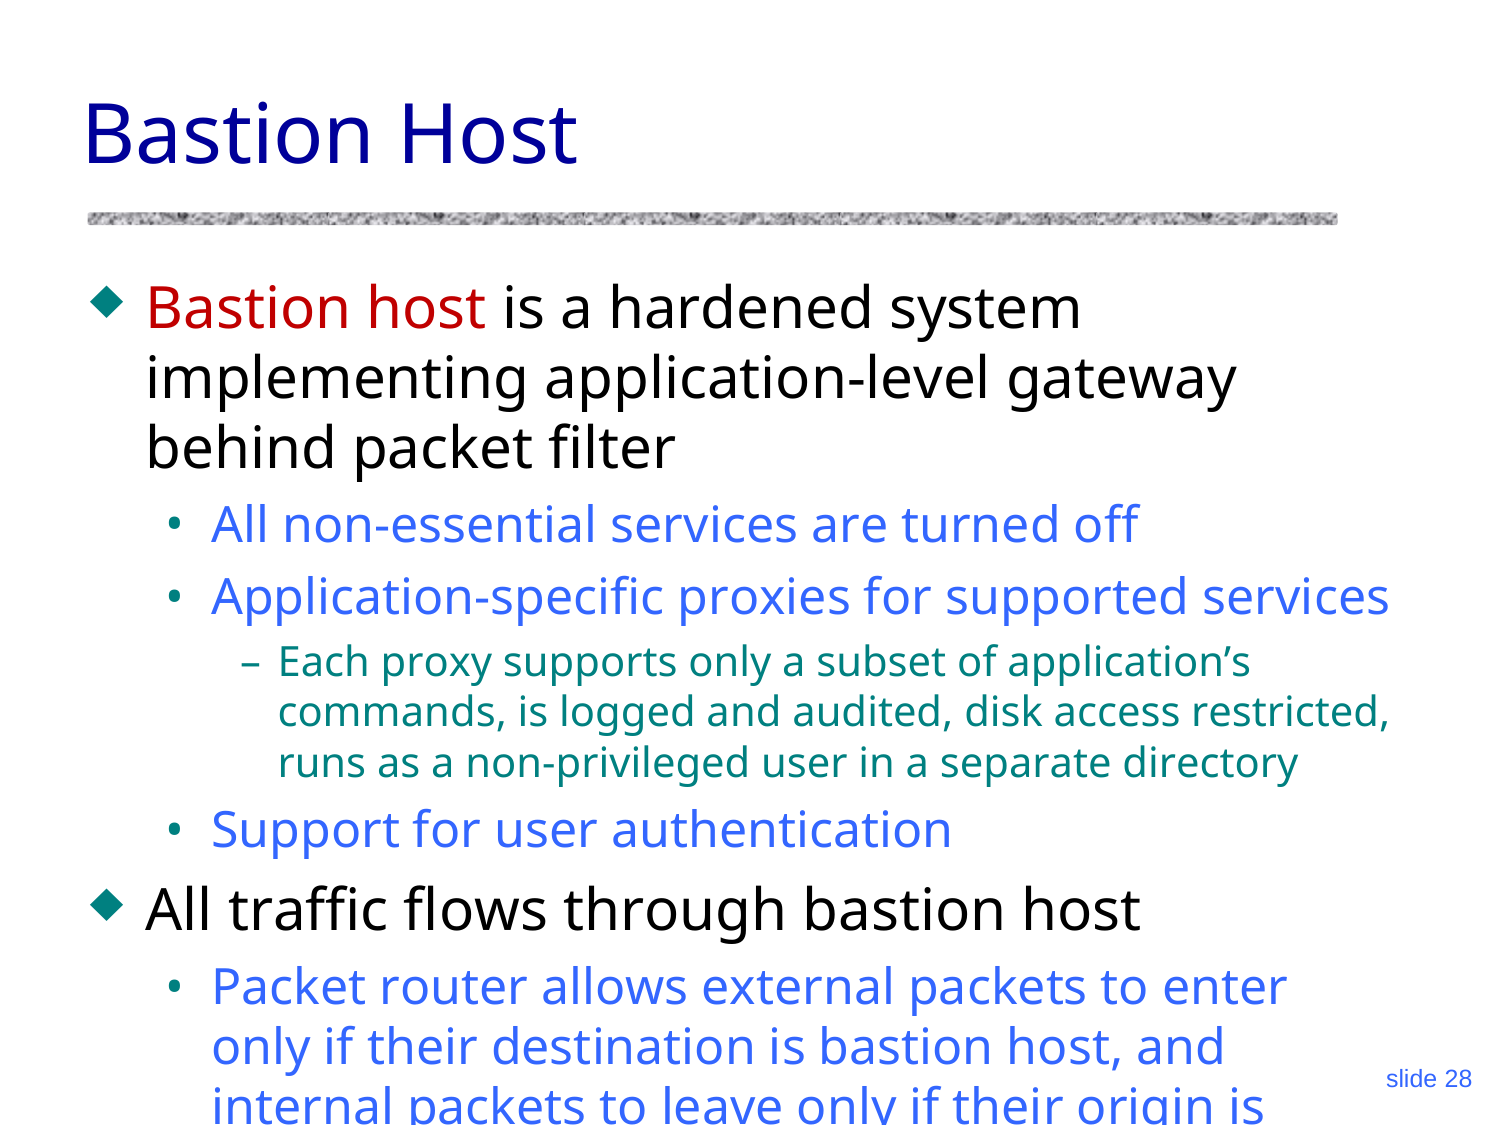

Bastion Host
Bastion host is a hardened system implementing application-level gateway behind packet filter
All non-essential services are turned off
Application-specific proxies for supported services
Each proxy supports only a subset of application’s commands, is logged and audited, disk access restricted, runs as a non-privileged user in a separate directory
Support for user authentication
All traffic flows through bastion host
Packet router allows external packets to enter only if their destination is bastion host, and internal packets to leave only if their origin is bastion host
slide